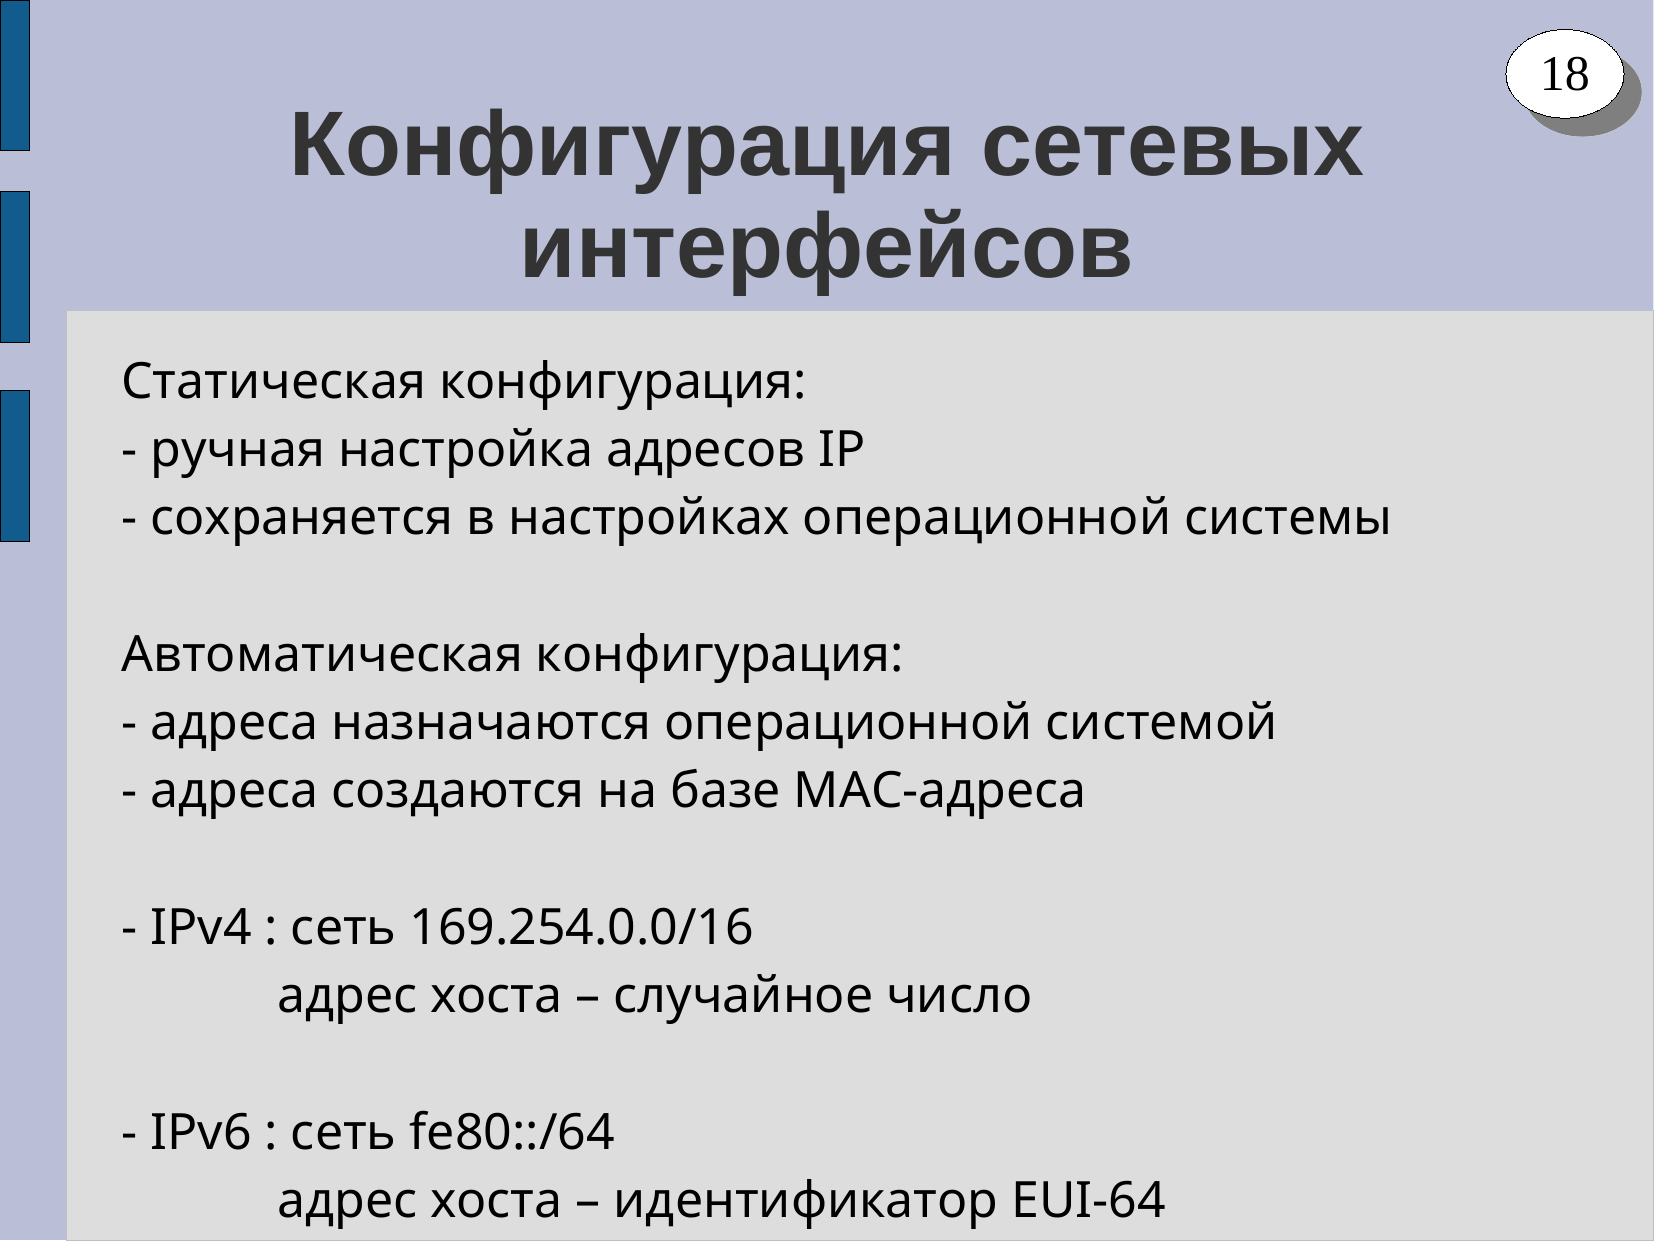

18
# Конфигурация сетевых интерфейсов
Статическая конфигурация:
- ручная настройка адресов IP
- сохраняется в настройках операционной системы
Автоматическая конфигурация:
- адреса назначаются операционной системой
- адреса создаются на базе MAC-адреса
- IPv4 : сеть 169.254.0.0/16
 адрес хоста – случайное число
- IPv6 : сеть fe80::/64
 адрес хоста – идентификатор EUI-64